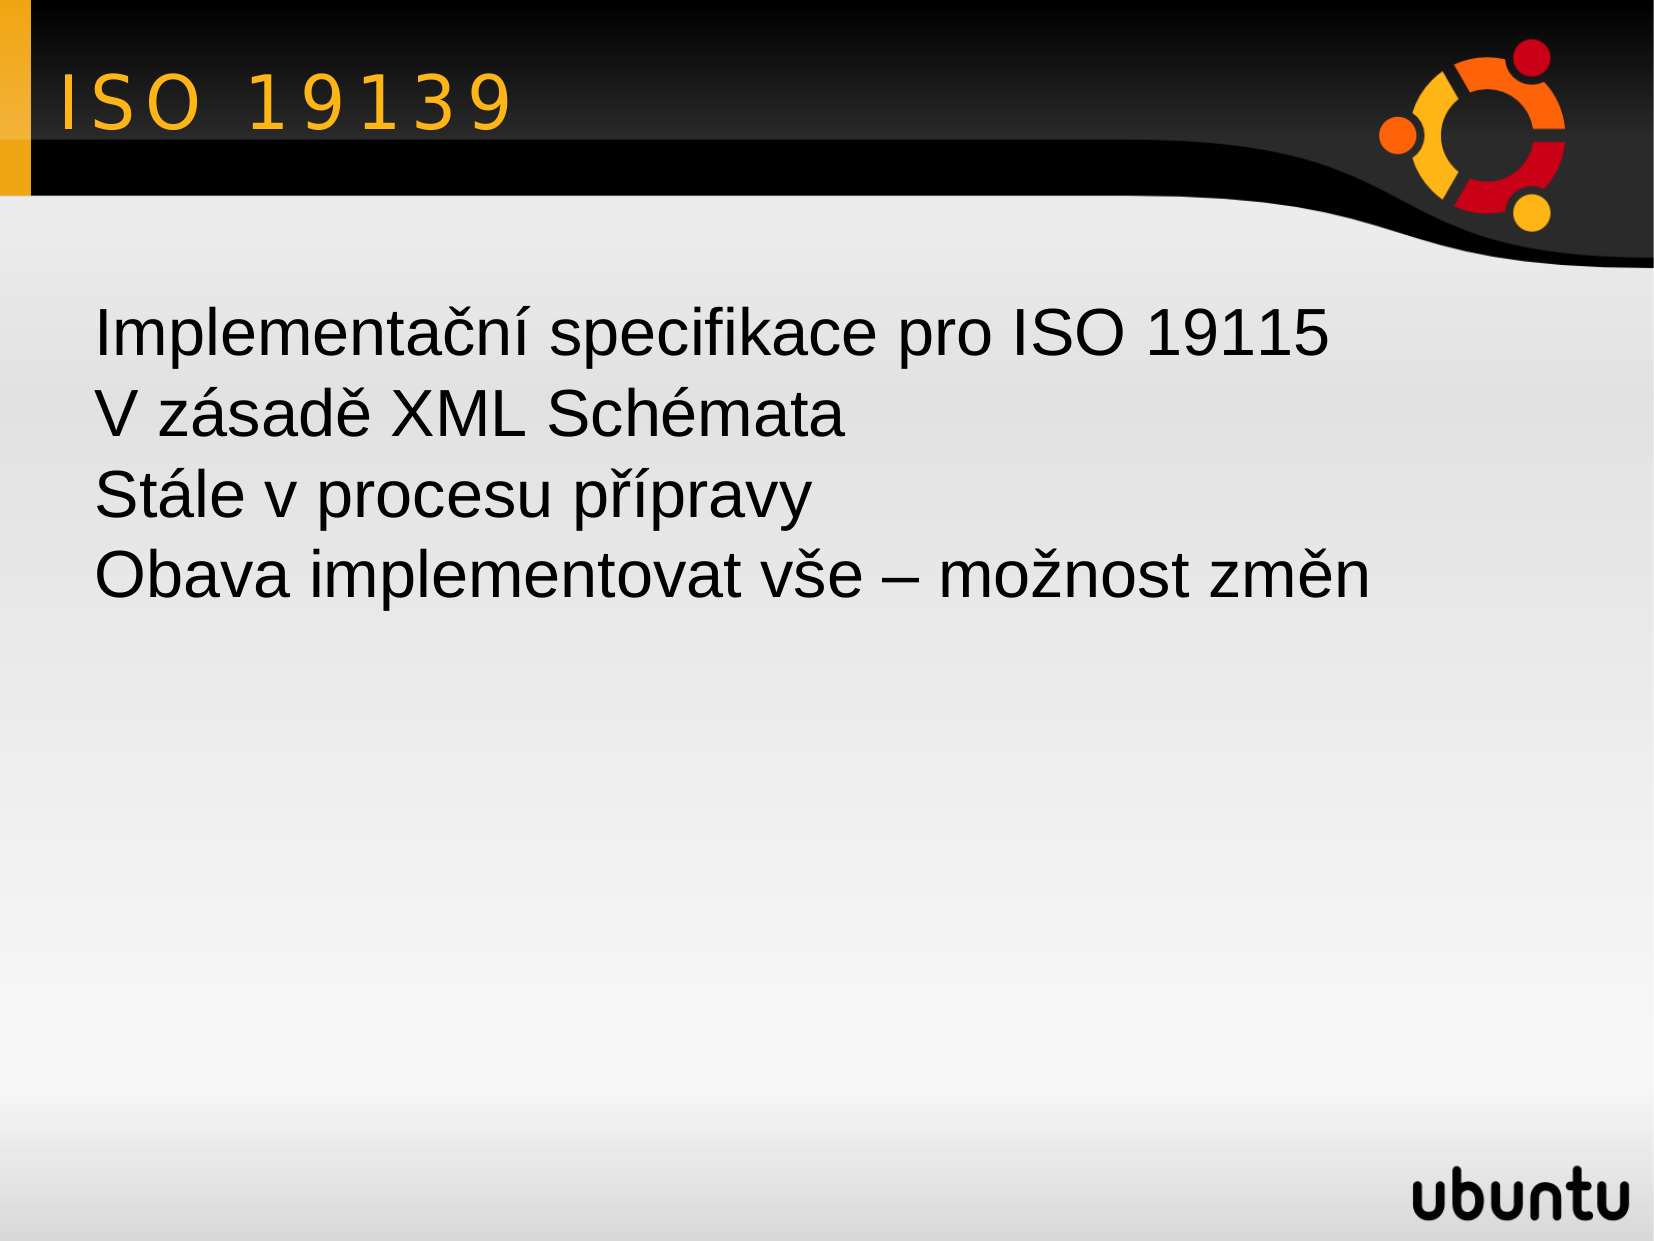

# ISO 19139
Implementační specifikace pro ISO 19115
V zásadě XML Schémata
Stále v procesu přípravy
Obava implementovat vše – možnost změn